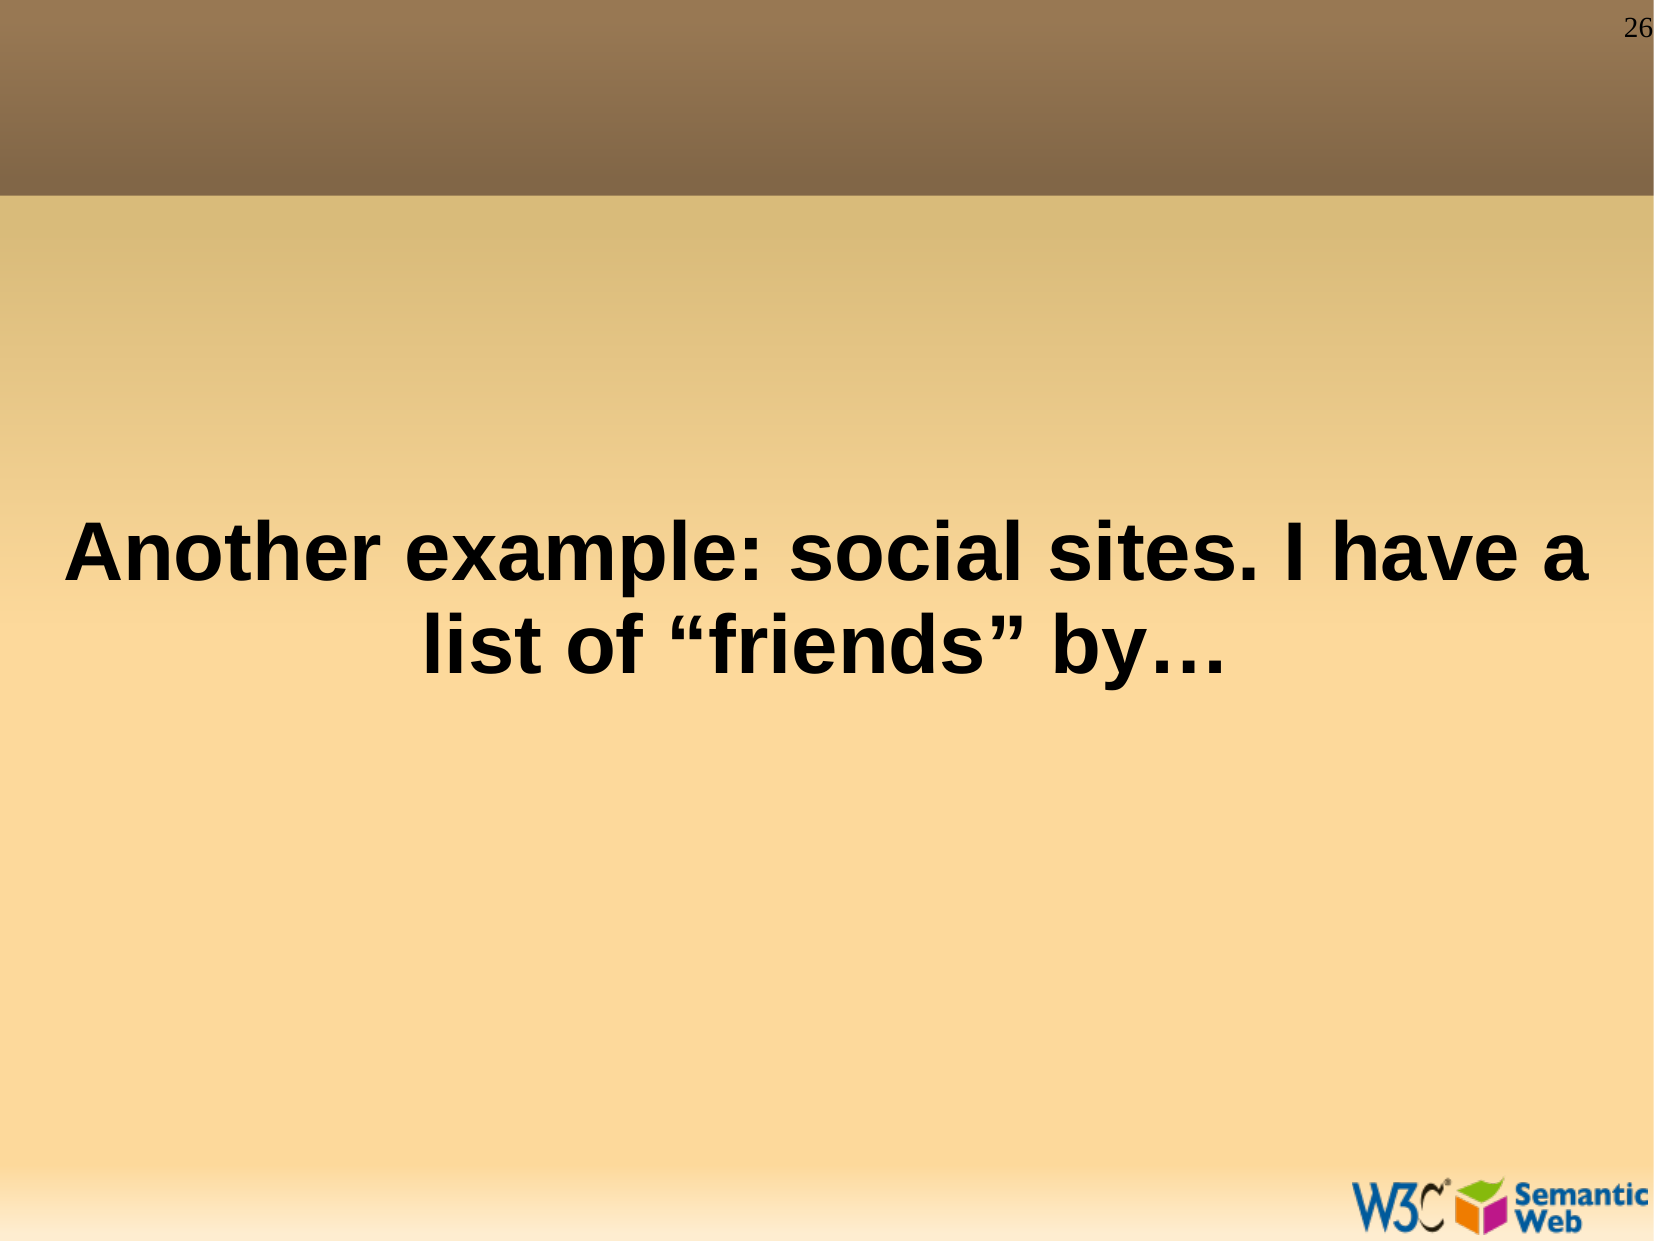

26
# Another example: social sites. I have a list of “friends” by…